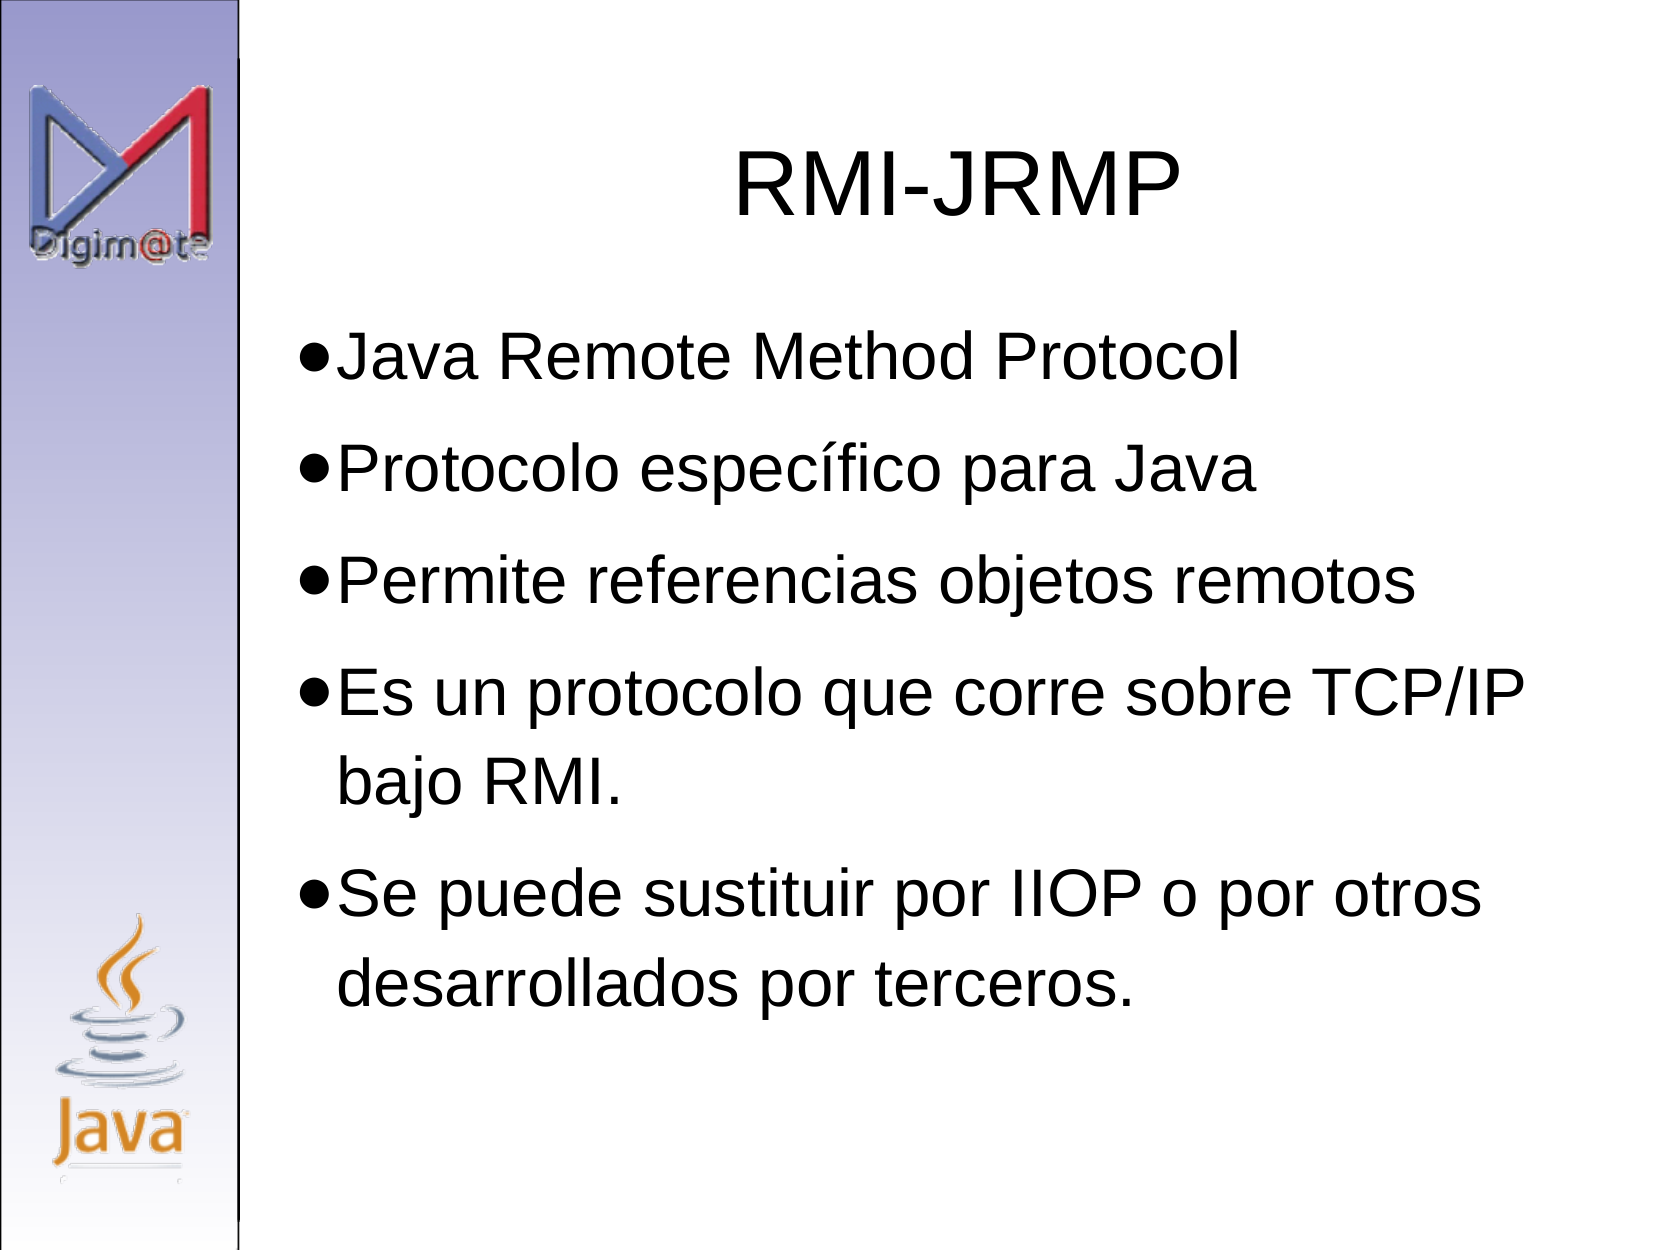

# RMI-JRMP
Java Remote Method Protocol
Protocolo específico para Java
Permite referencias objetos remotos
Es un protocolo que corre sobre TCP/IP bajo RMI.
Se puede sustituir por IIOP o por otros desarrollados por terceros.